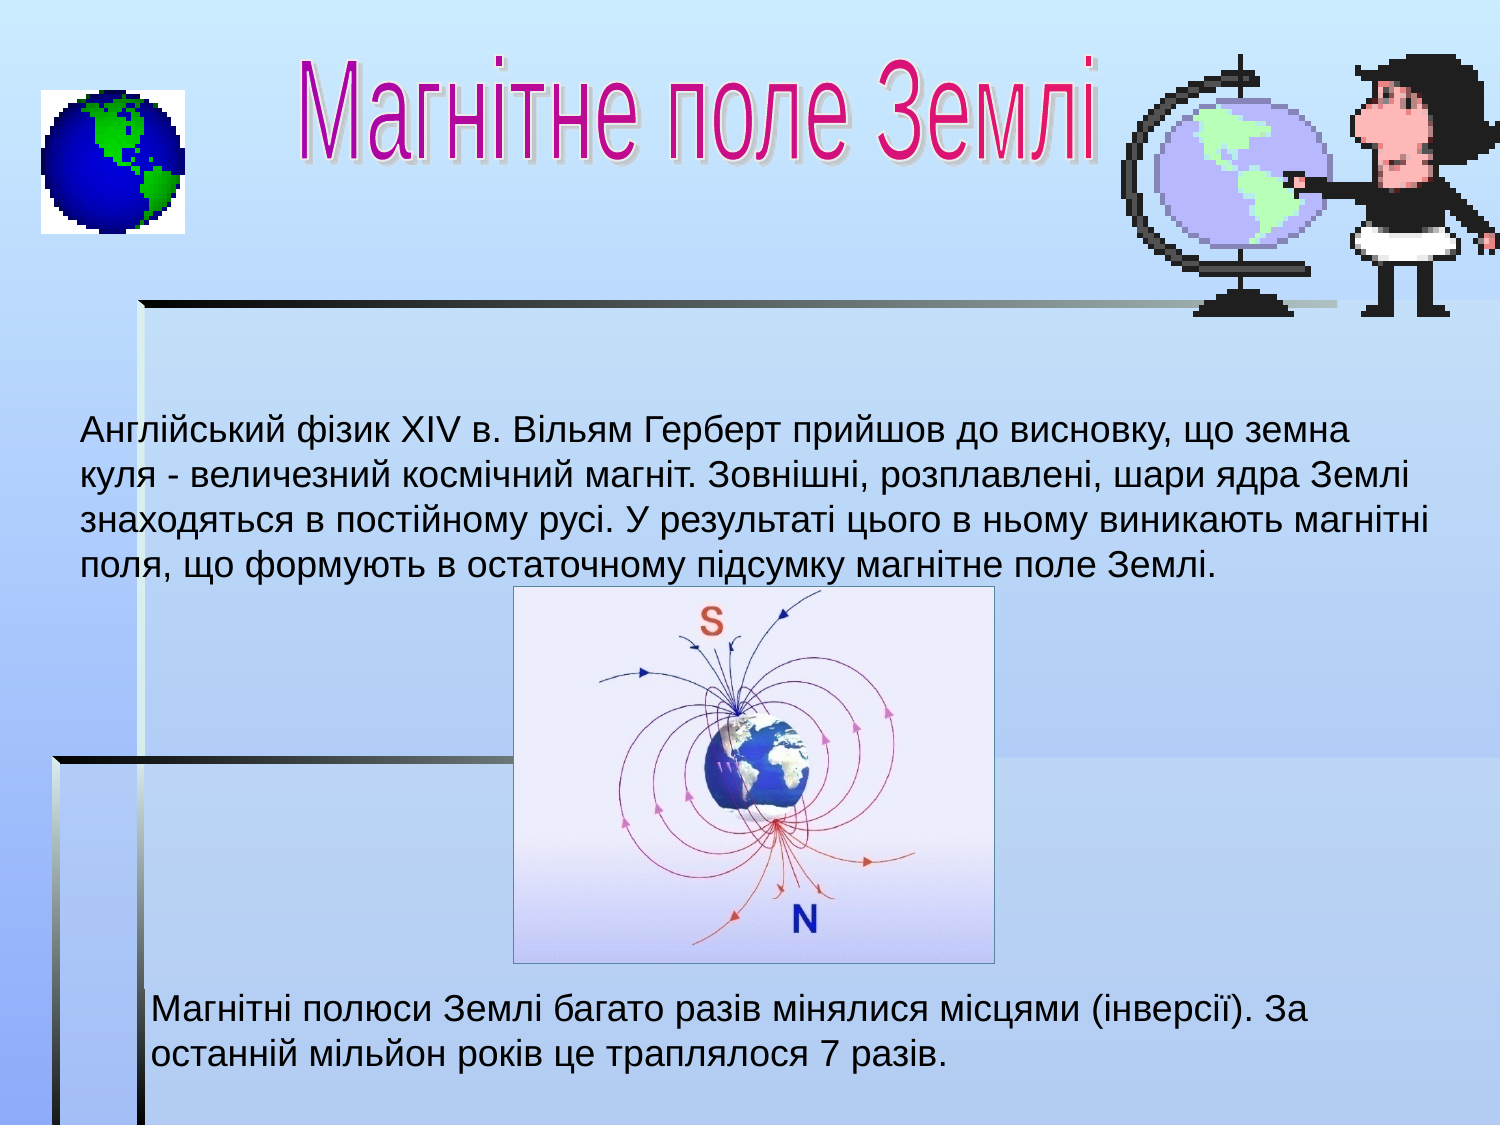

Магнітне поле Землі
Англійський фізик XIV в. Вільям Герберт прийшов до висновку, що земна куля - величезний космічний магніт. Зовнішні, розплавлені, шари ядра Землі знаходяться в постійному русі. У результаті цього в ньому виникають магнітні поля, що формують в остаточному підсумку магнітне поле Землі.
Магнітні полюси Землі багато разів мінялися місцями (інверсії). За останній мільйон років це траплялося 7 разів.